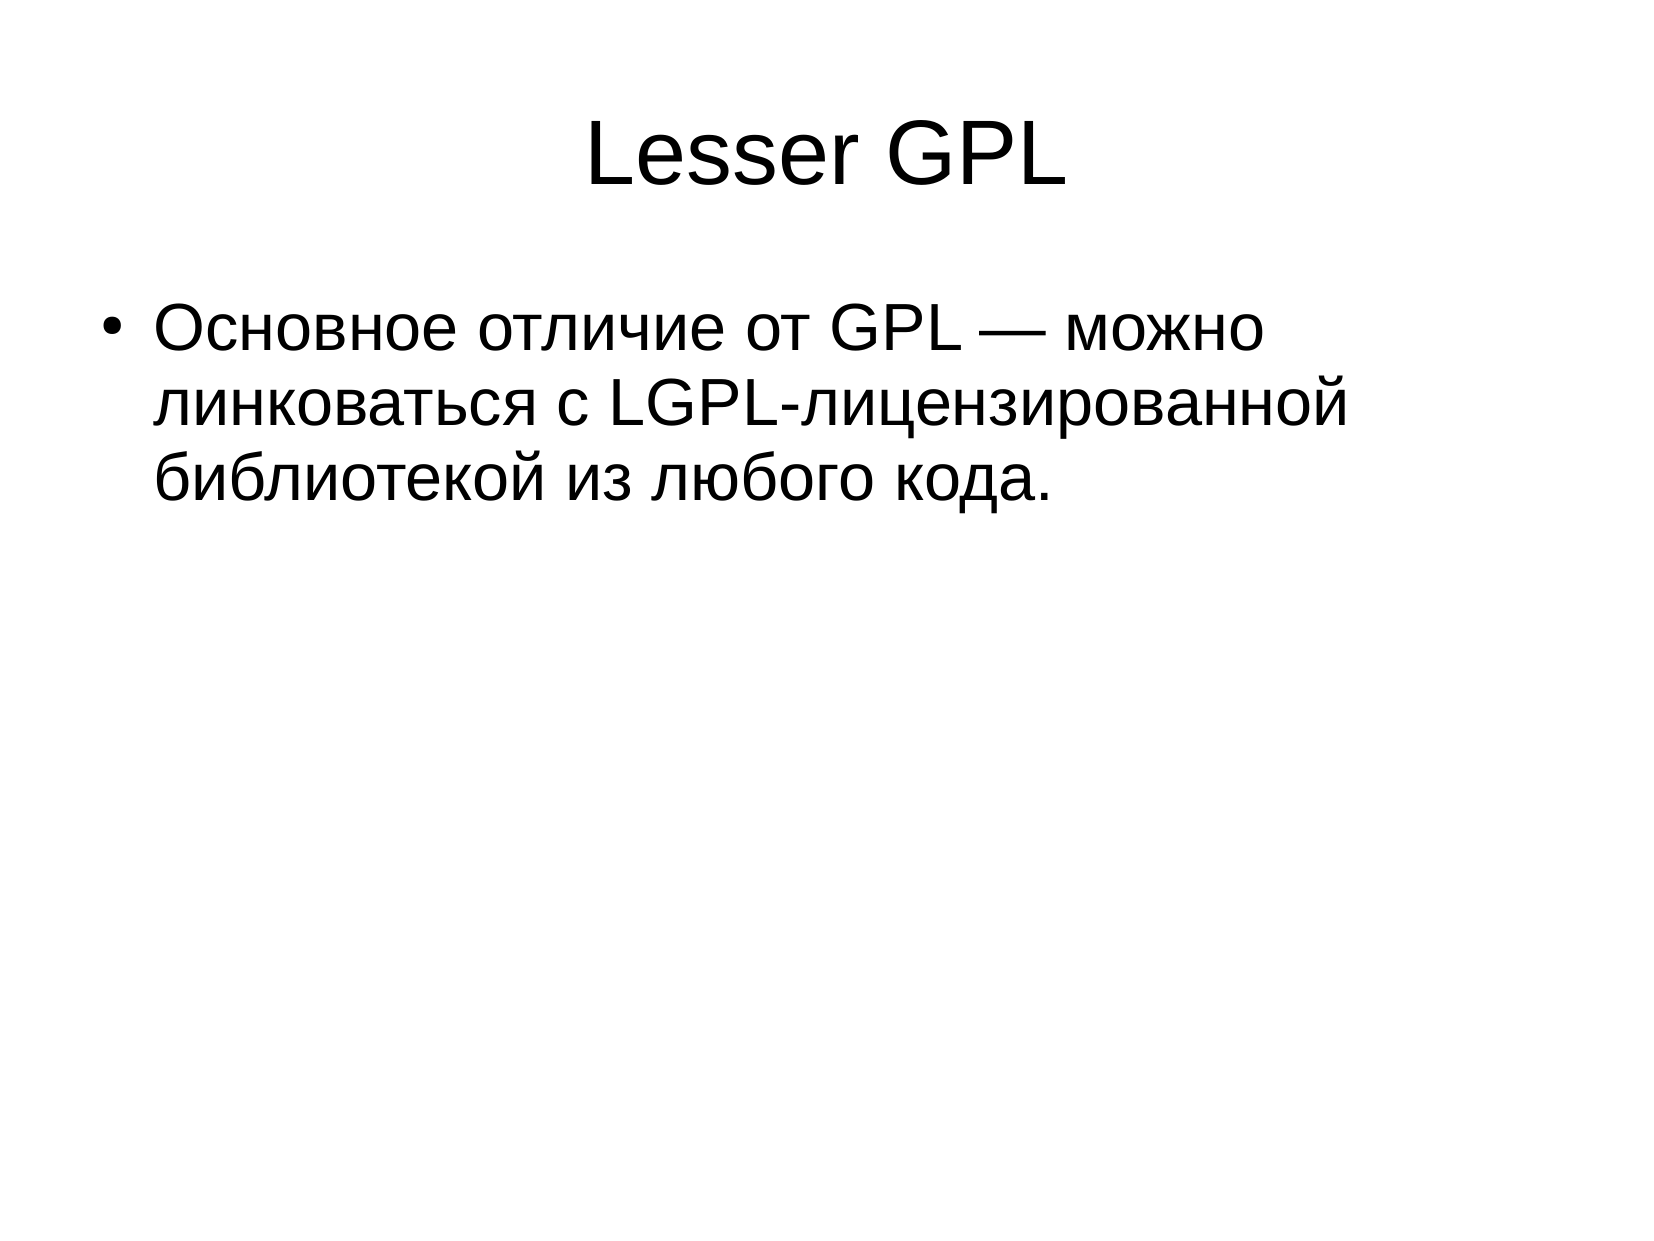

# Lesser GPL
Основное отличие от GPL — можно линковаться с LGPL-лицензированной библиотекой из любого кода.